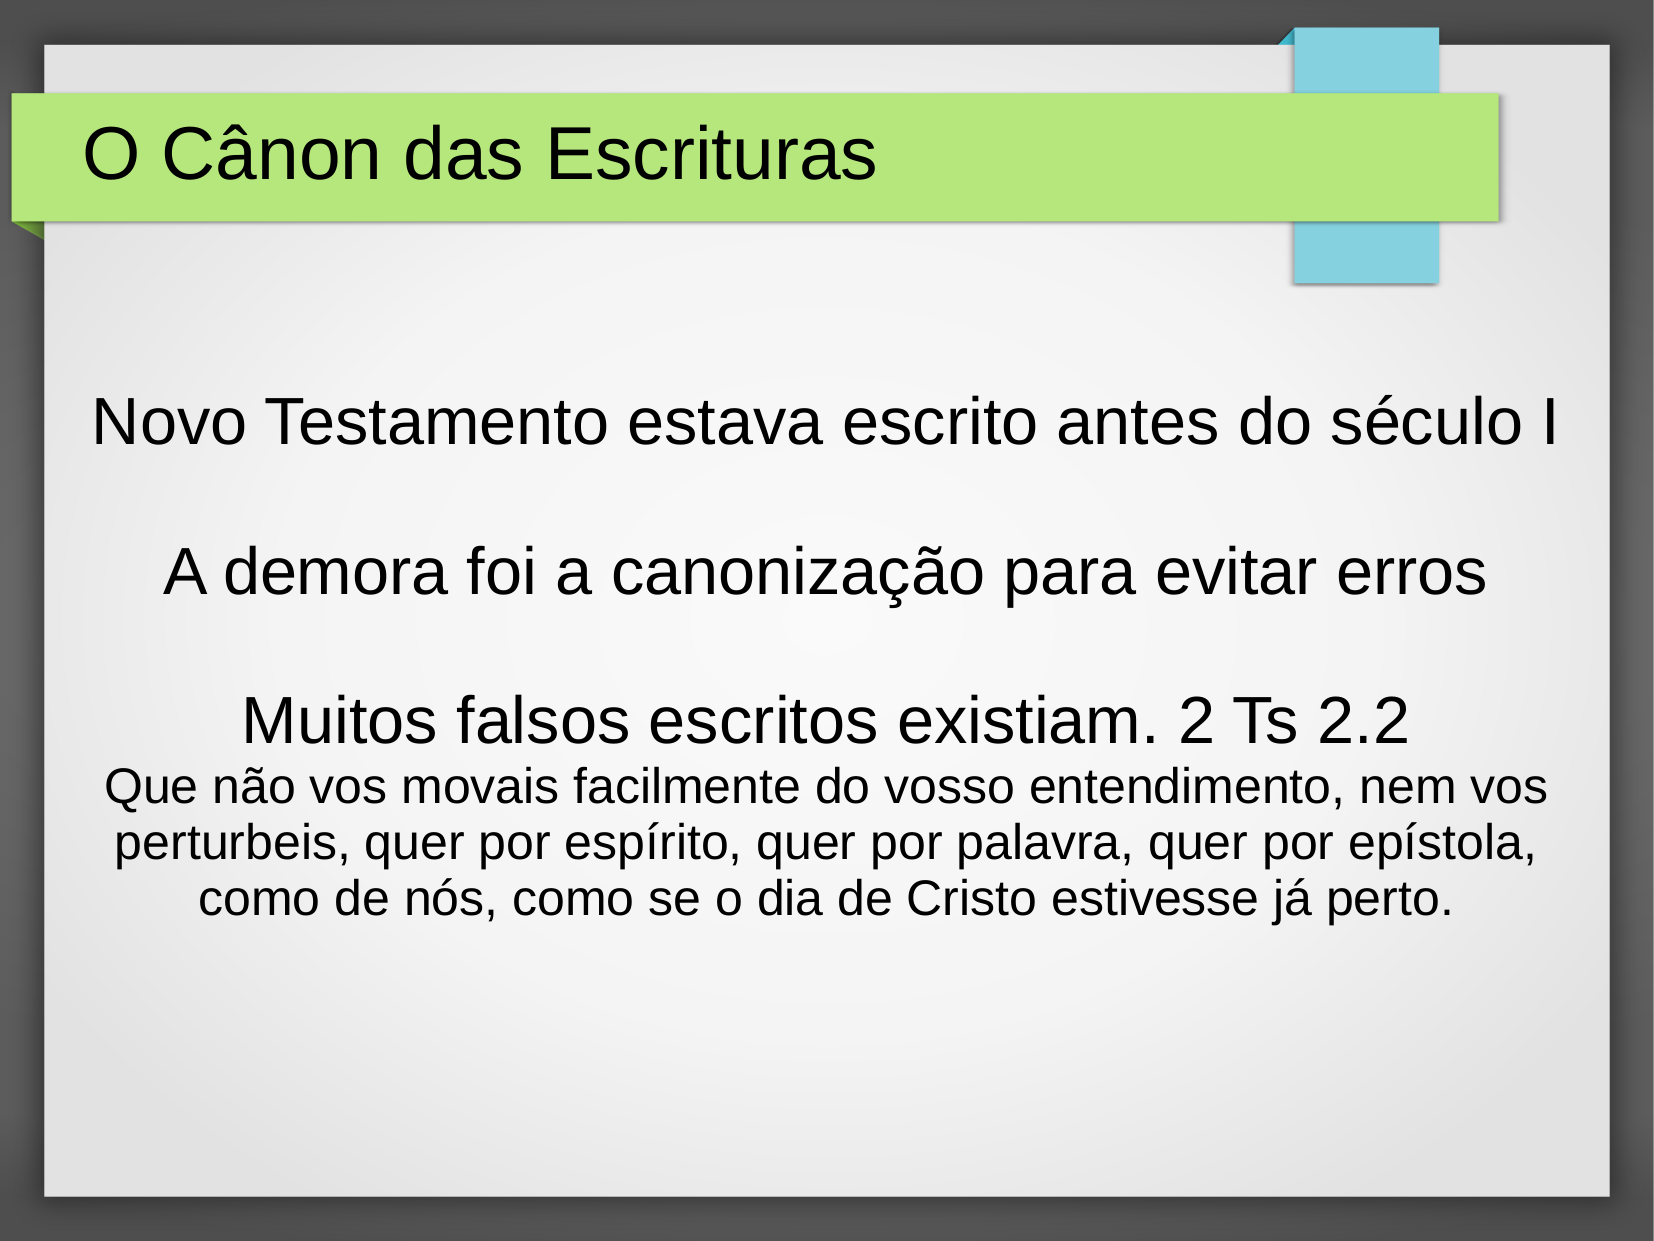

# O Cânon das Escrituras
Novo Testamento estava escrito antes do século I
A demora foi a canonização para evitar erros
Muitos falsos escritos existiam. 2 Ts 2.2
Que não vos movais facilmente do vosso entendimento, nem vos perturbeis, quer por espírito, quer por palavra, quer por epístola, como de nós, como se o dia de Cristo estivesse já perto.